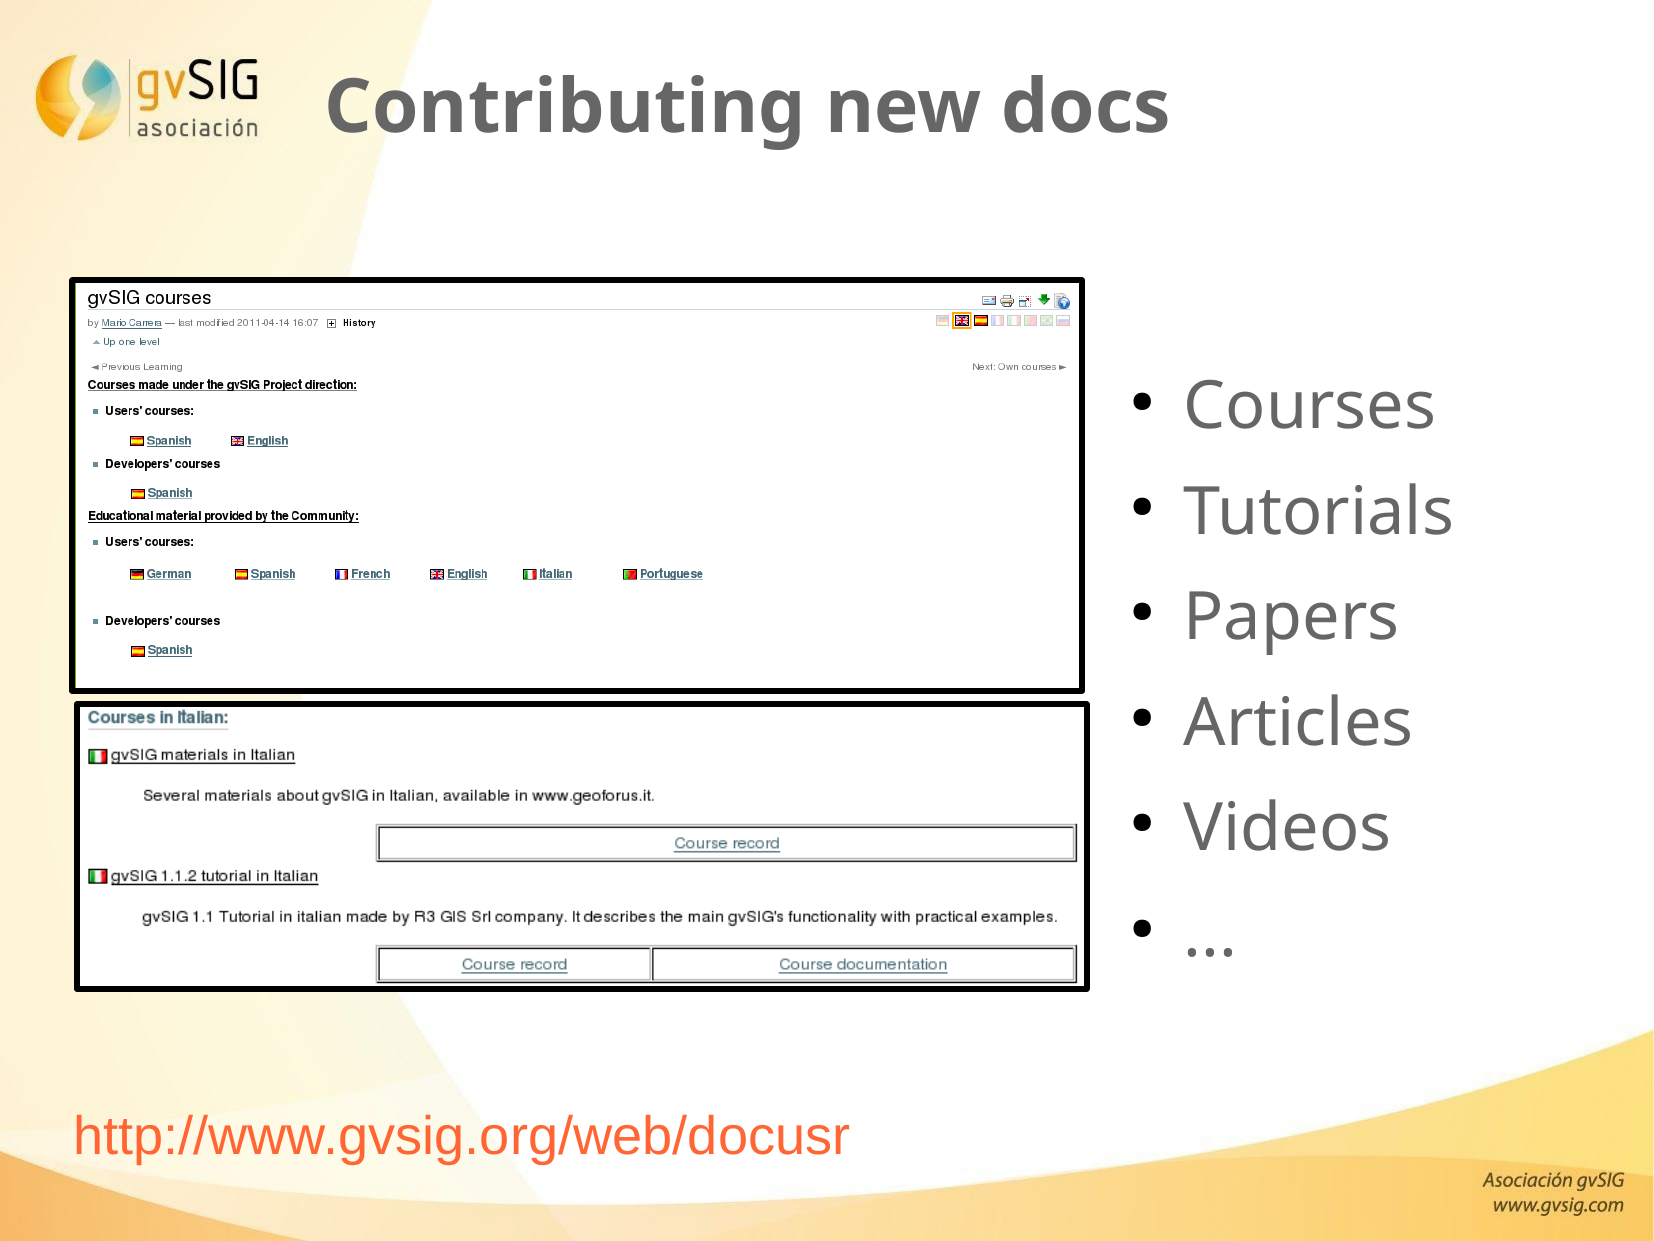

# Contributing new docs
Courses
Tutorials
Papers
Articles
Videos
...
http://www.gvsig.org/web/docusr